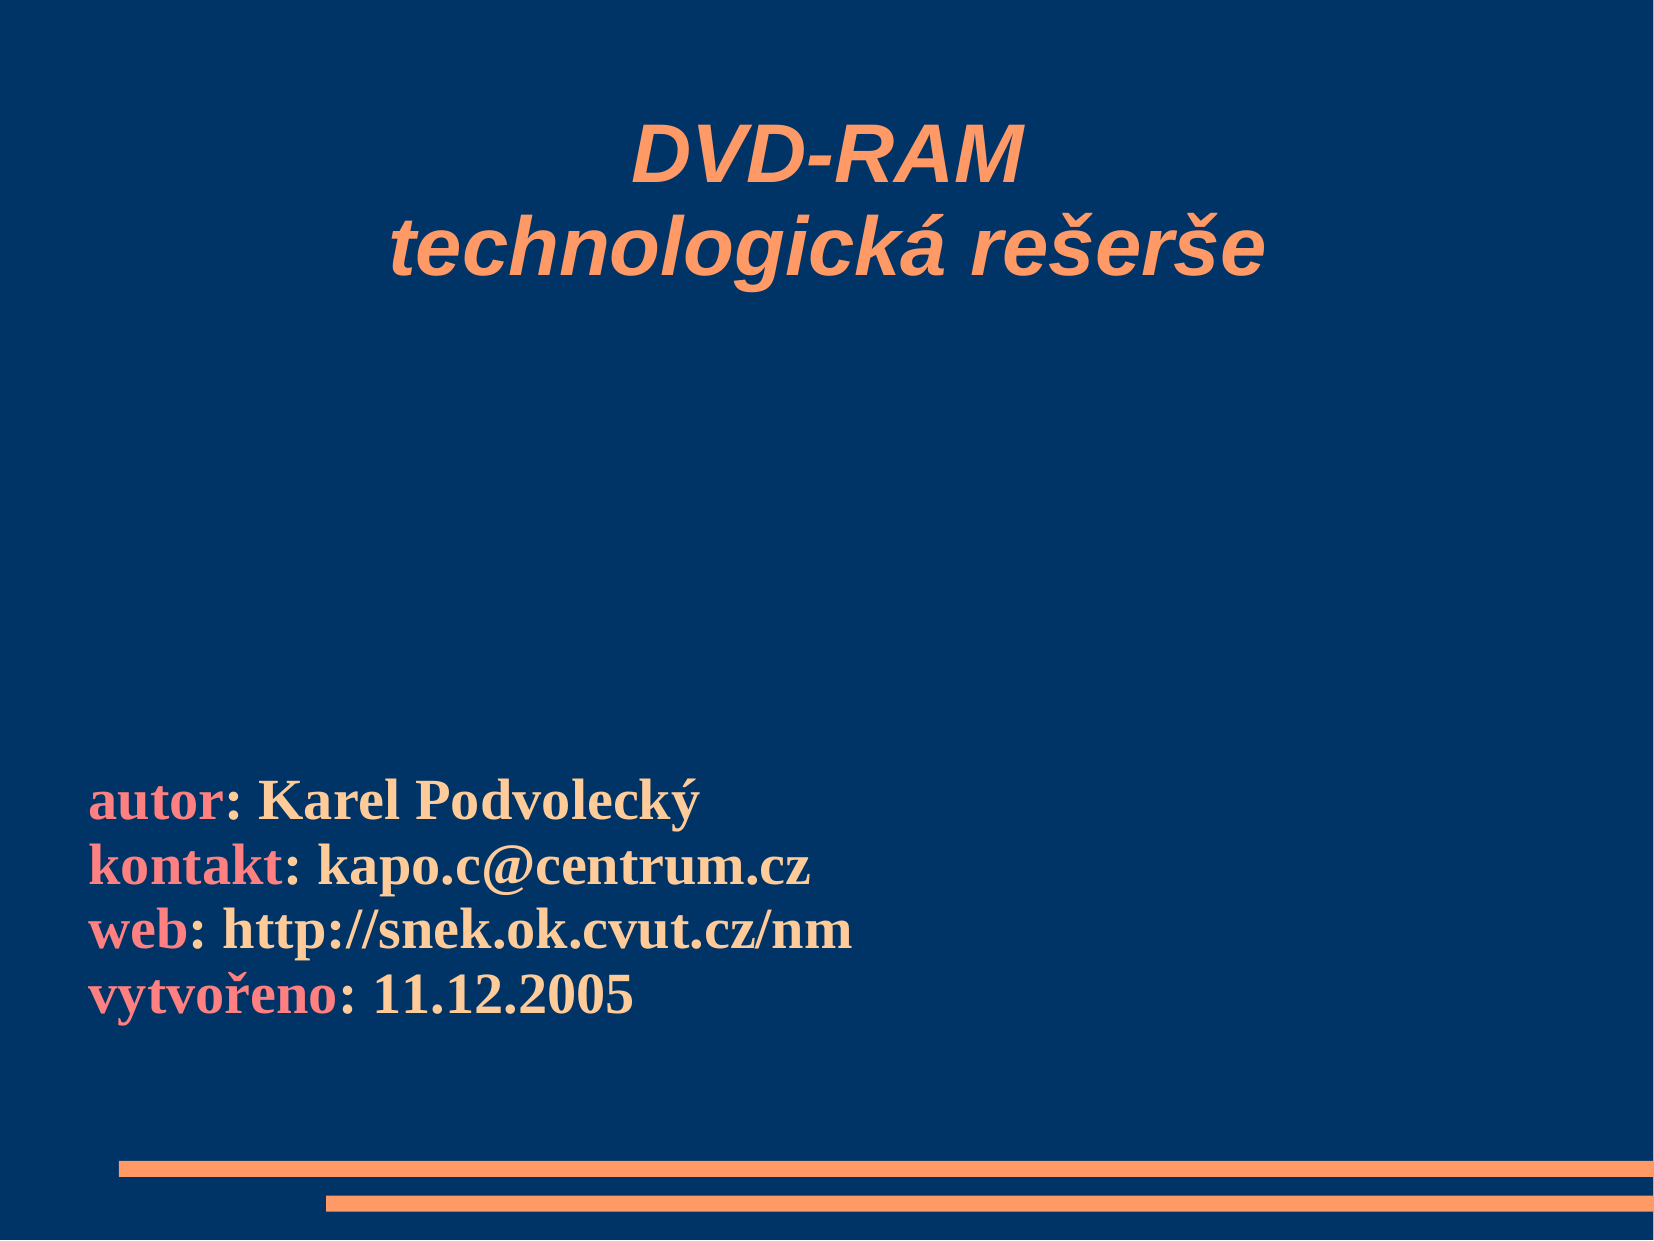

# DVD-RAM technologická rešerše
autor: Karel Podvolecký
kontakt: kapo.c@centrum.cz
web: http://snek.ok.cvut.cz/nm
vytvořeno: 11.12.2005